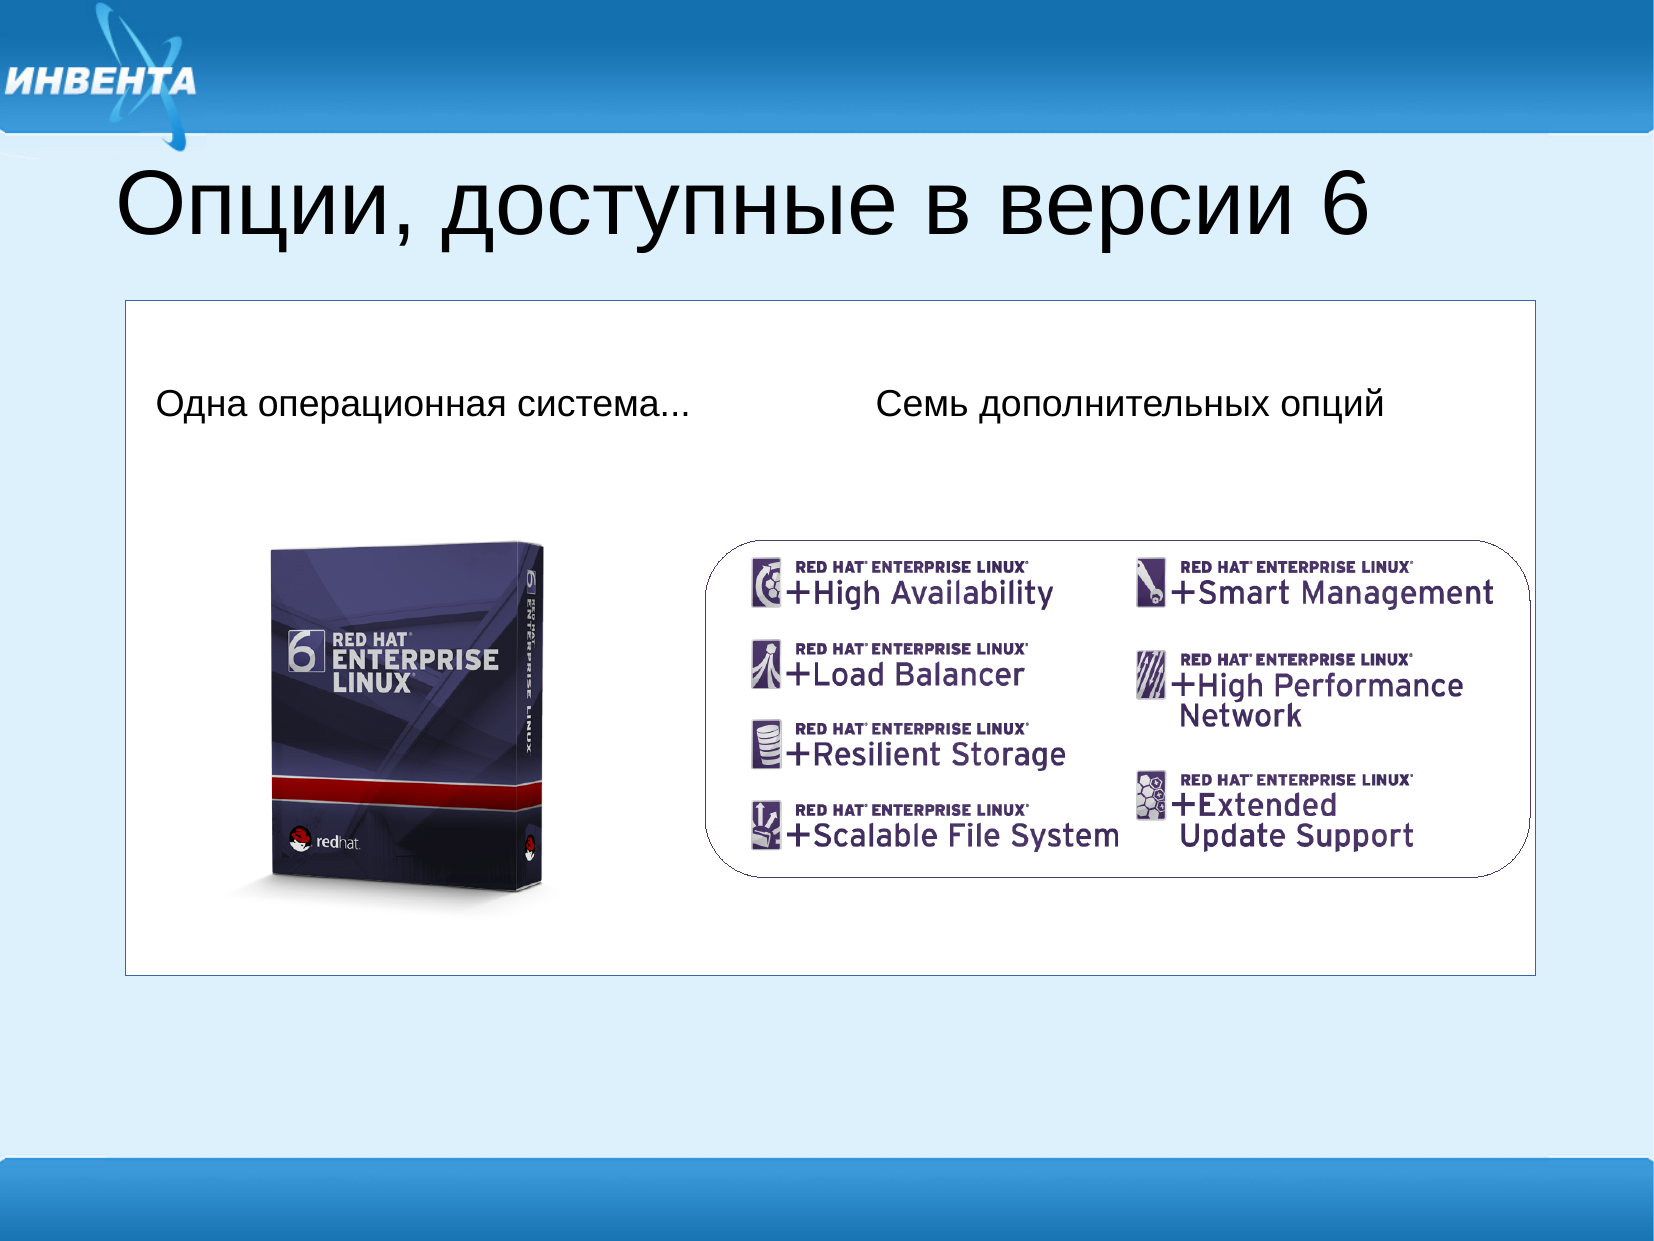

# Опции, доступные в версии 6
Одна операционная система...
Семь дополнительных опций